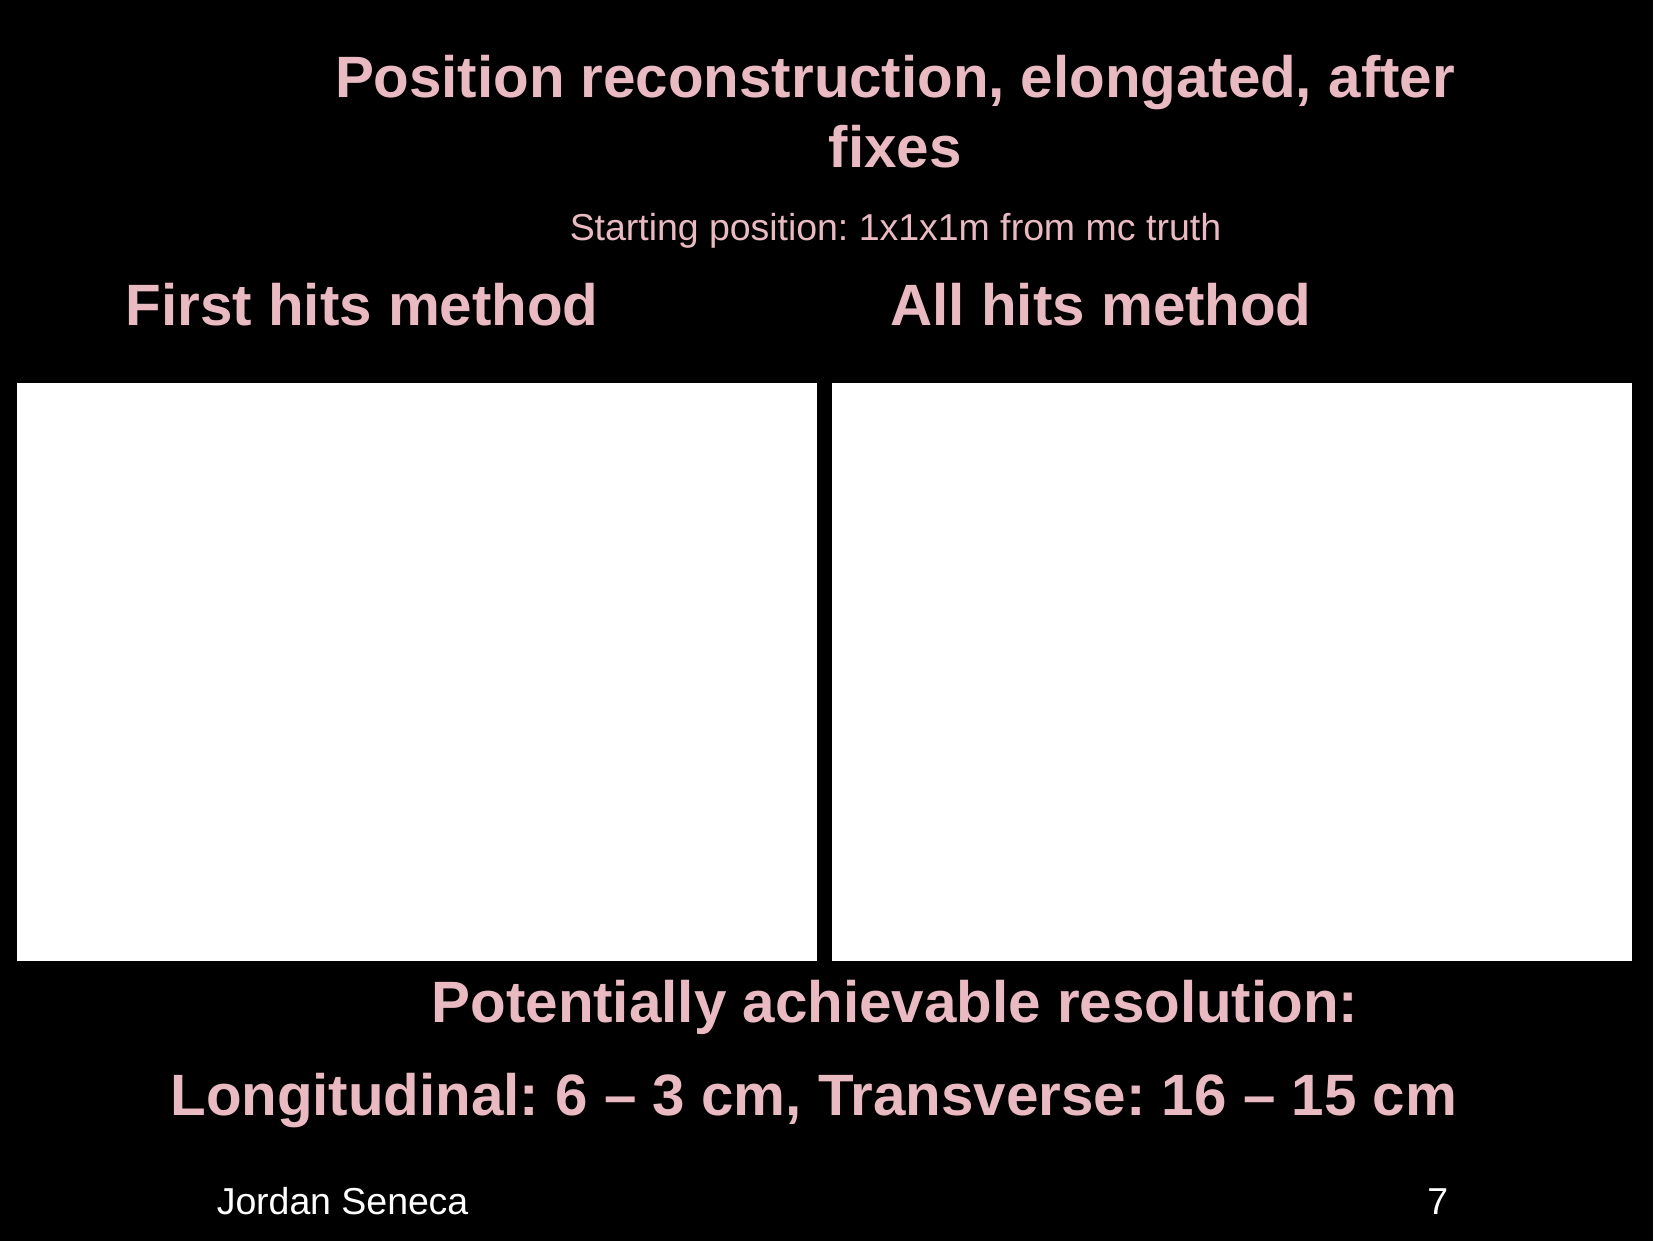

Position reconstruction, elongated, after fixes
Starting position: 1x1x1m from mc truth
First hits method
All hits method
Potentially achievable resolution:
Longitudinal: 6 – 3 cm, Transverse: 16 – 15 cm